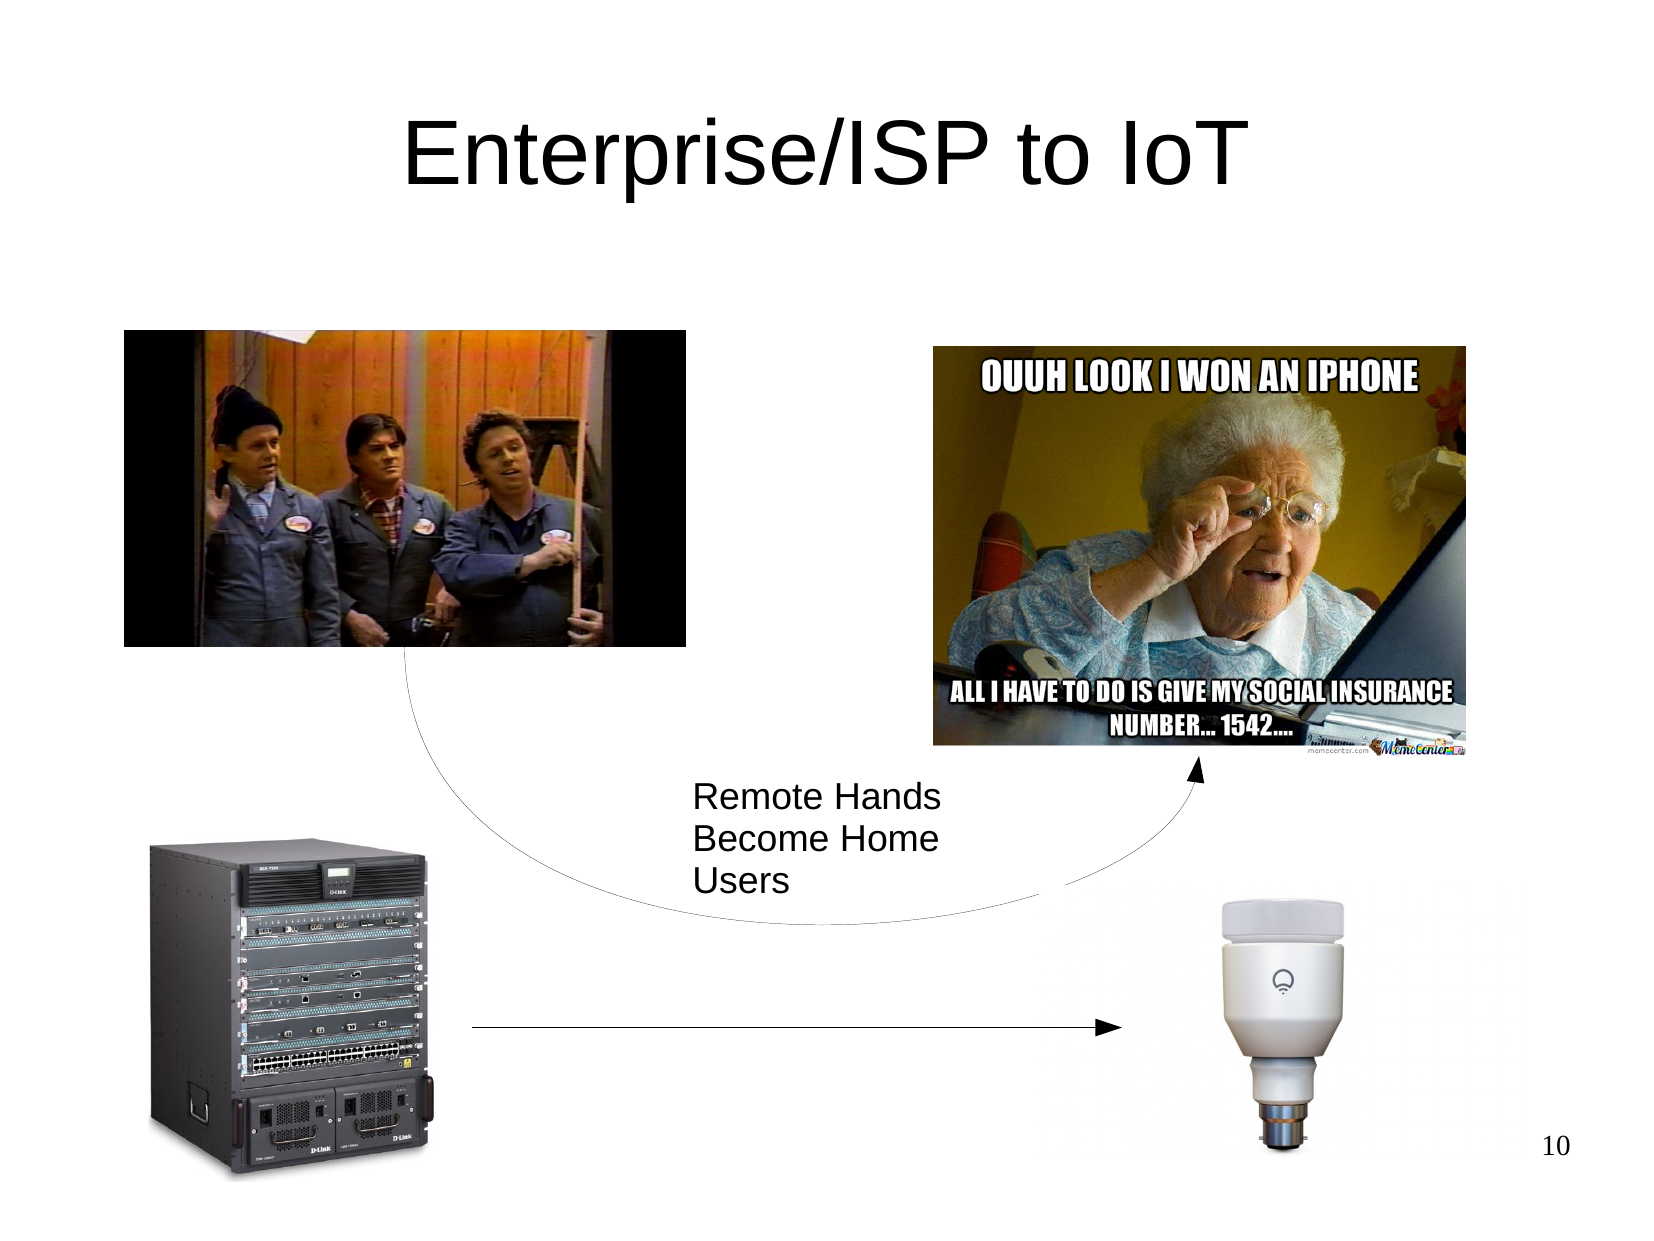

# Enterprise/ISP to IoT
Remote Hands
Become Home
Users
10